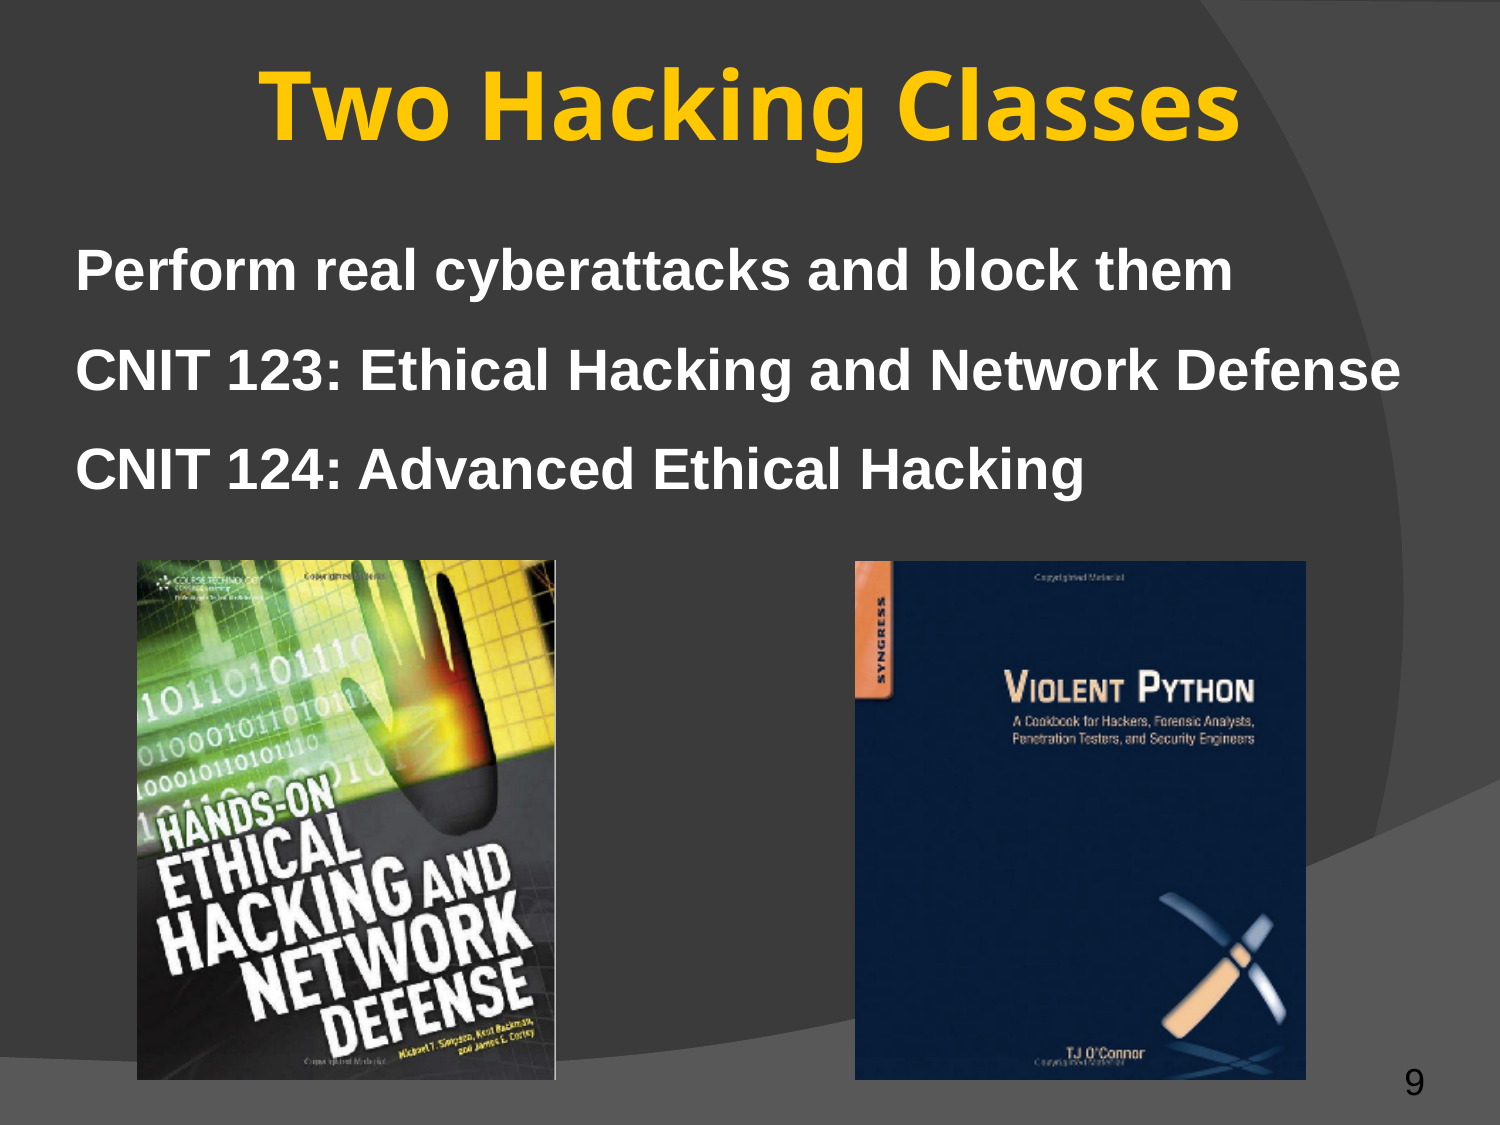

# Two Hacking Classes
Perform real cyberattacks and block them
CNIT 123: Ethical Hacking and Network Defense
CNIT 124: Advanced Ethical Hacking
9